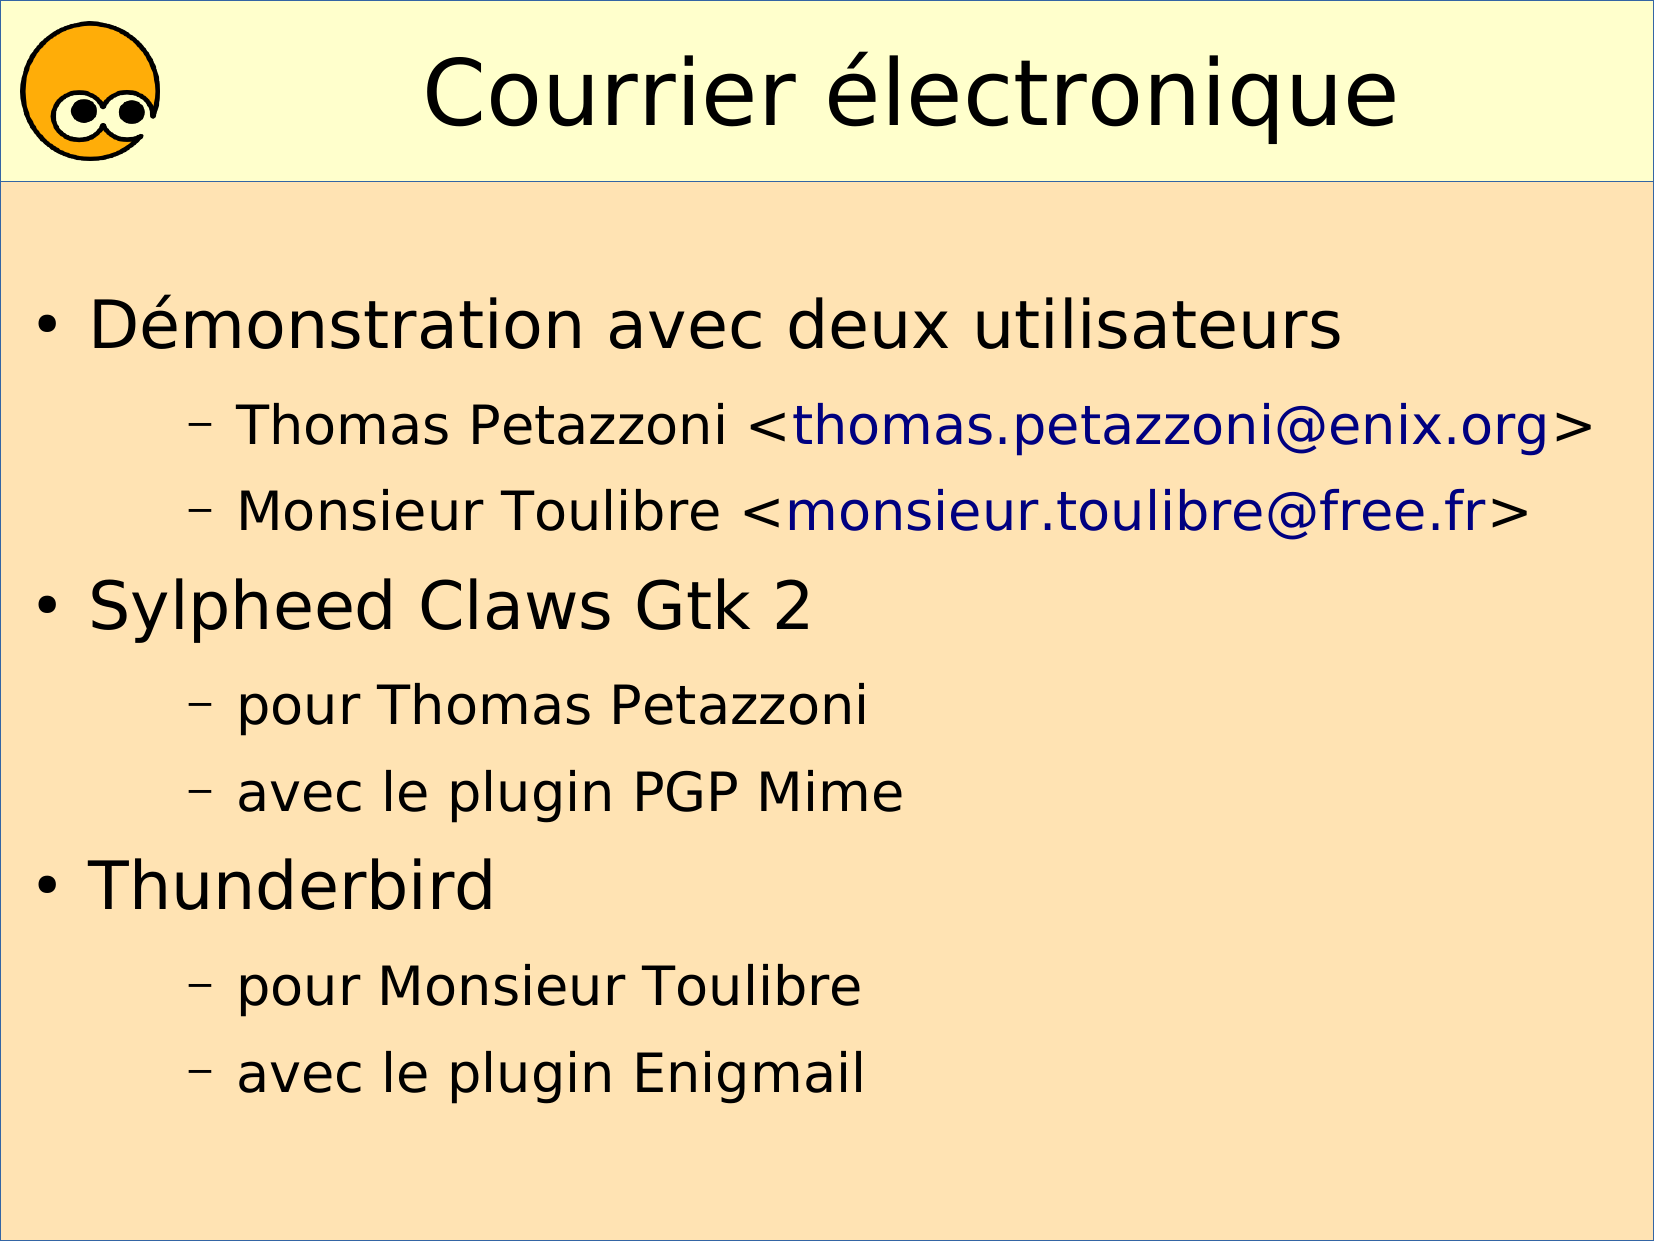

# Courrier électronique
Démonstration avec deux utilisateurs
Thomas Petazzoni <thomas.petazzoni@enix.org>
Monsieur Toulibre <monsieur.toulibre@free.fr>
Sylpheed Claws Gtk 2
pour Thomas Petazzoni
avec le plugin PGP Mime
Thunderbird
pour Monsieur Toulibre
avec le plugin Enigmail